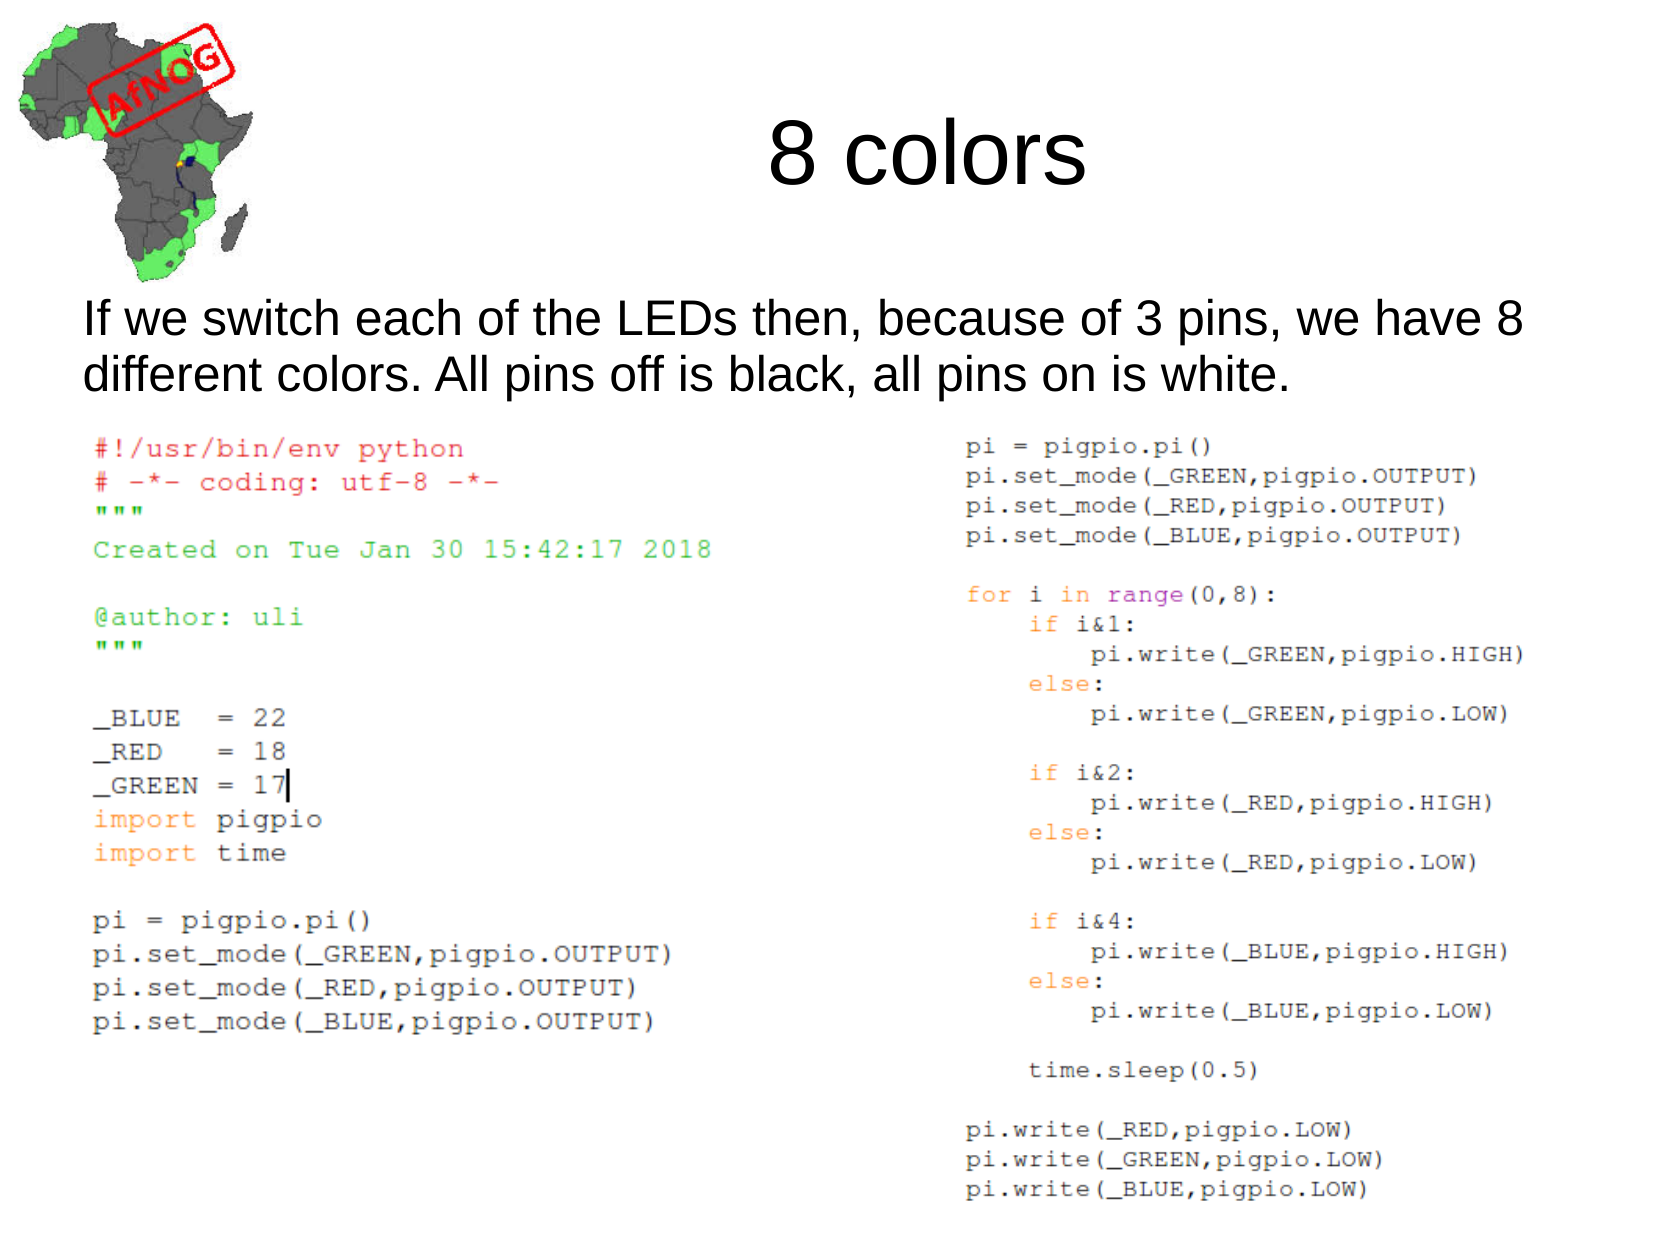

# 8 colors
If we switch each of the LEDs then, because of 3 pins, we have 8 different colors. All pins off is black, all pins on is white.